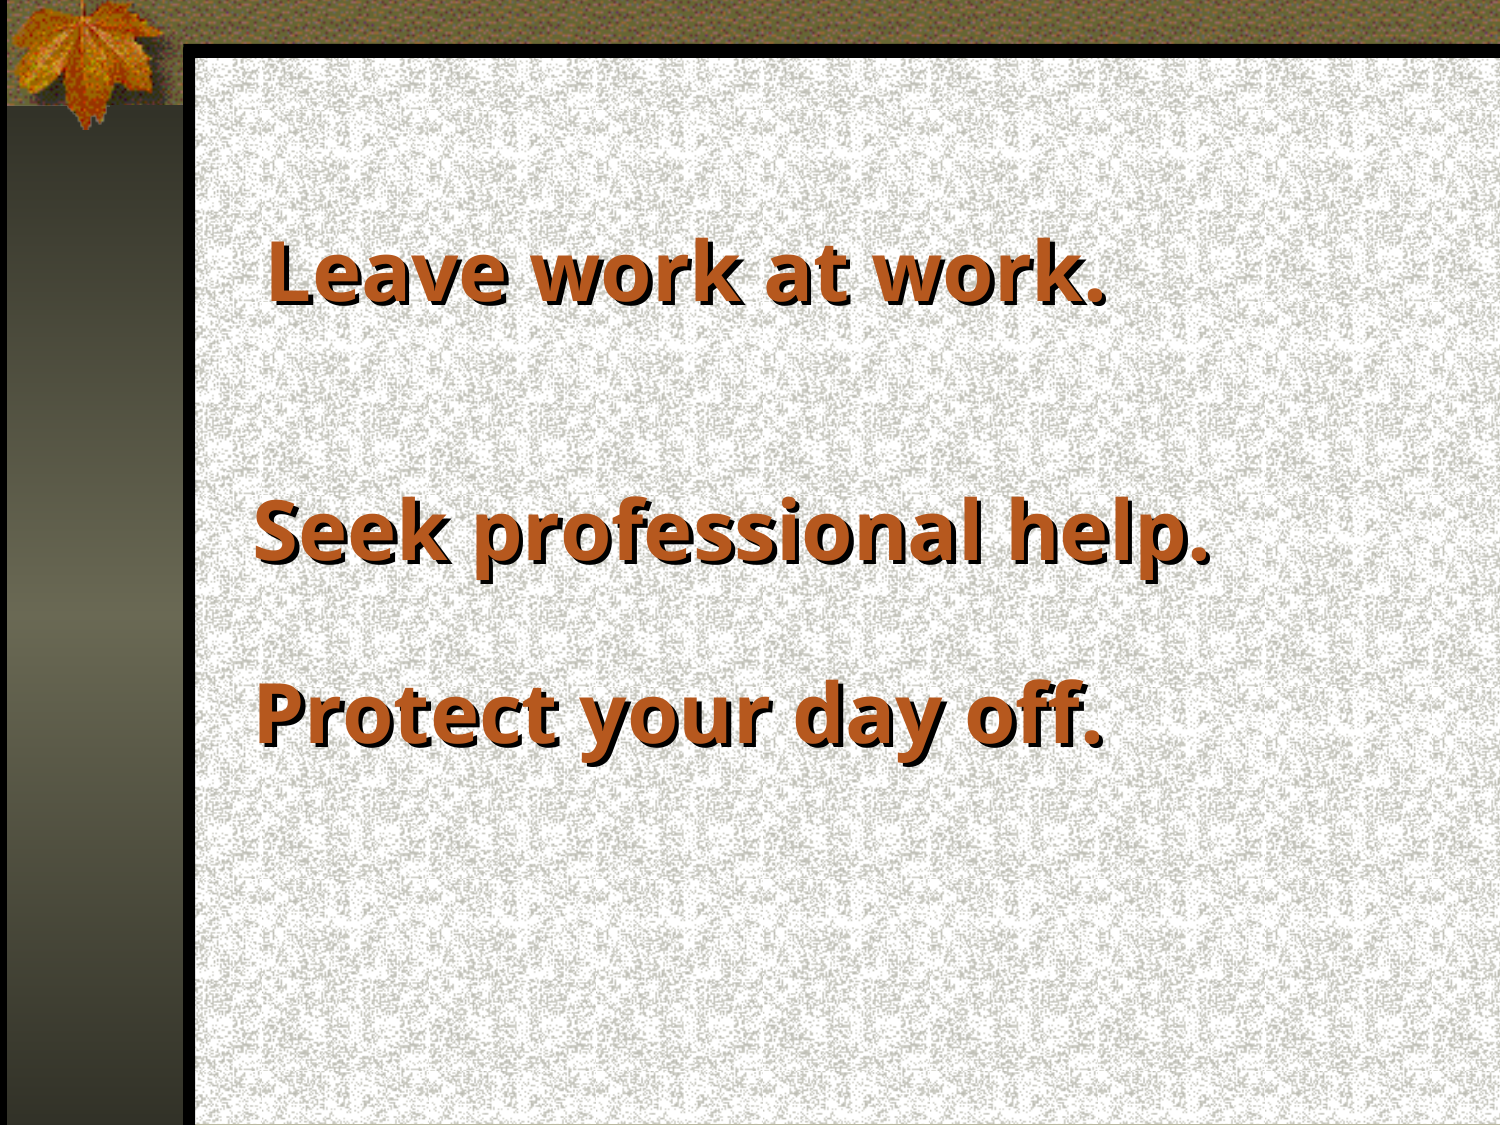

# Leave work at work.
Seek professional help.
Protect your day off.